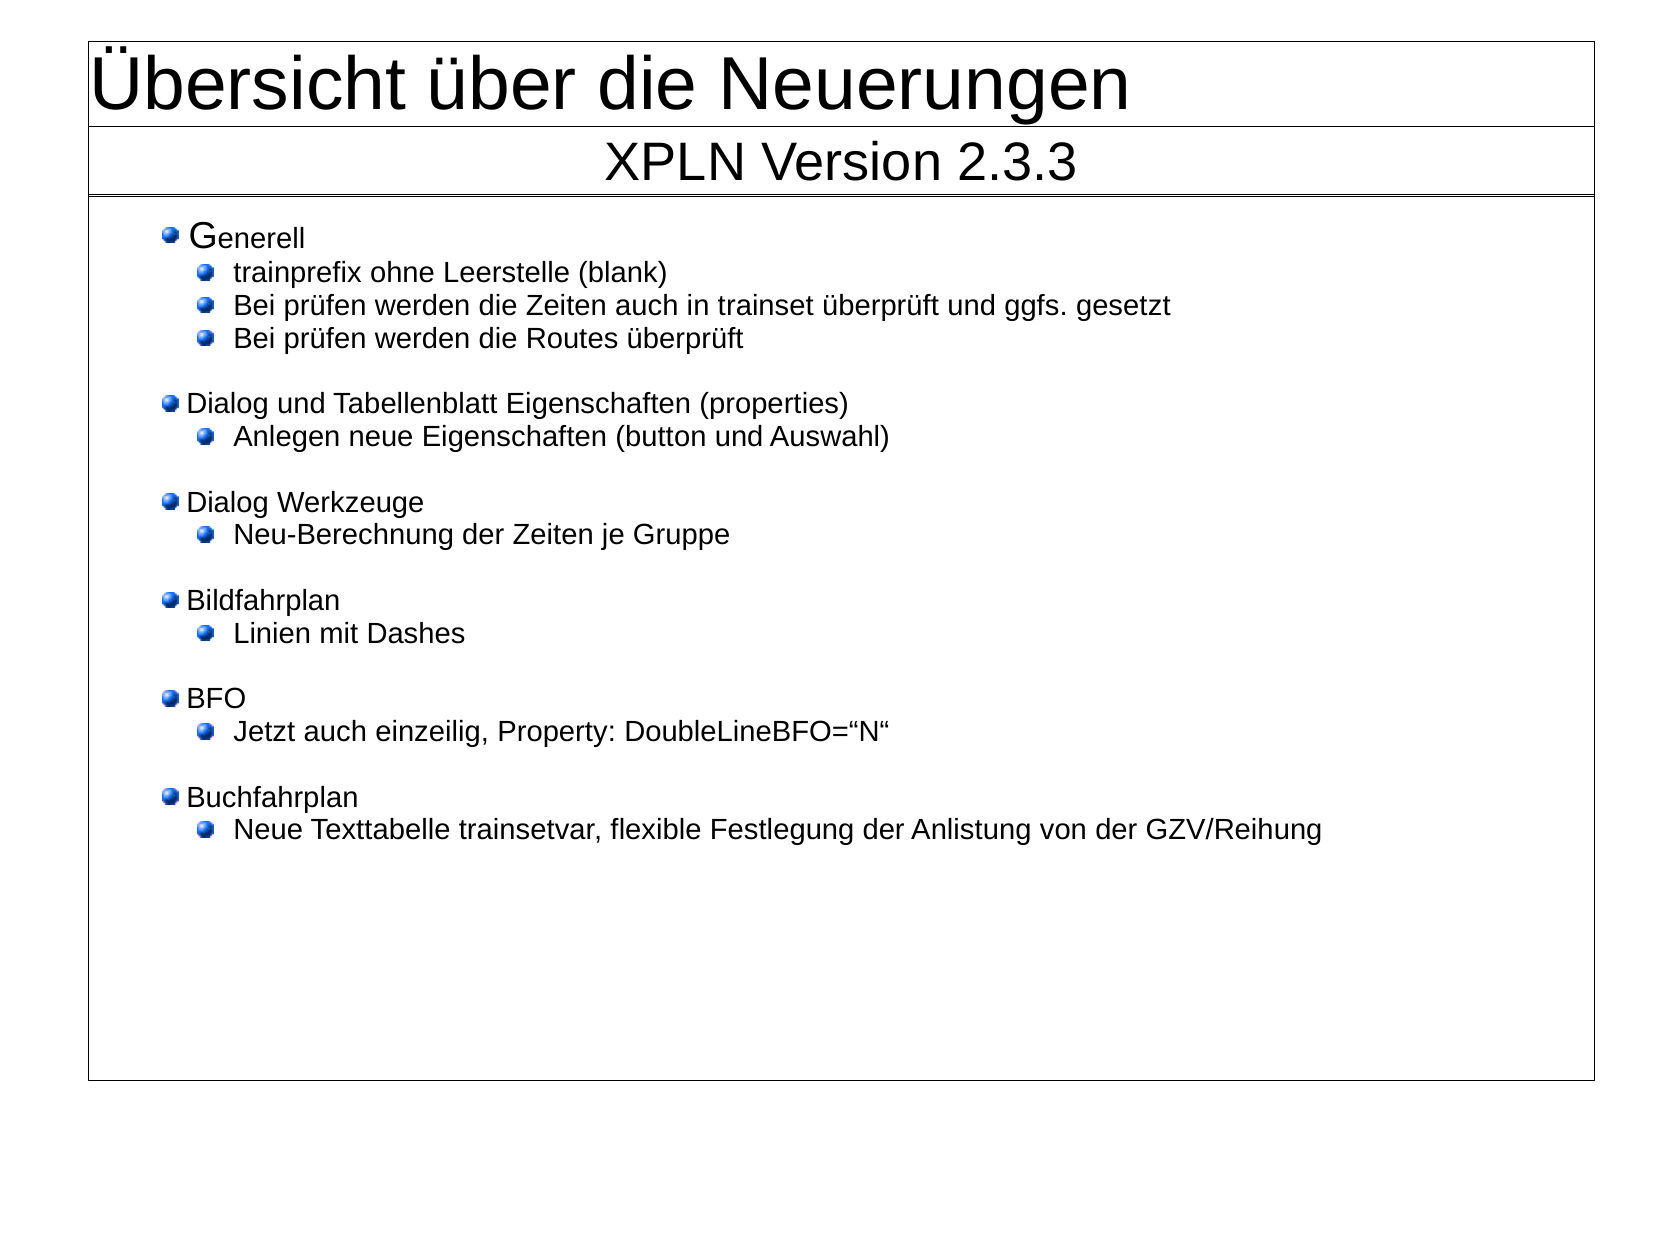

# Übersicht über die Neuerungen
XPLN Version 2.3.3
 Generell
trainprefix ohne Leerstelle (blank)
Bei prüfen werden die Zeiten auch in trainset überprüft und ggfs. gesetzt
Bei prüfen werden die Routes überprüft
 Dialog und Tabellenblatt Eigenschaften (properties)
Anlegen neue Eigenschaften (button und Auswahl)
 Dialog Werkzeuge
Neu-Berechnung der Zeiten je Gruppe
 Bildfahrplan
Linien mit Dashes
 BFO
Jetzt auch einzeilig, Property: DoubleLineBFO=“N“
 Buchfahrplan
Neue Texttabelle trainsetvar, flexible Festlegung der Anlistung von der GZV/Reihung
Uetersburg, April 2017
Neuerungen XPLN 2.3.3, Uslar 2017, Uwe Lengler
1